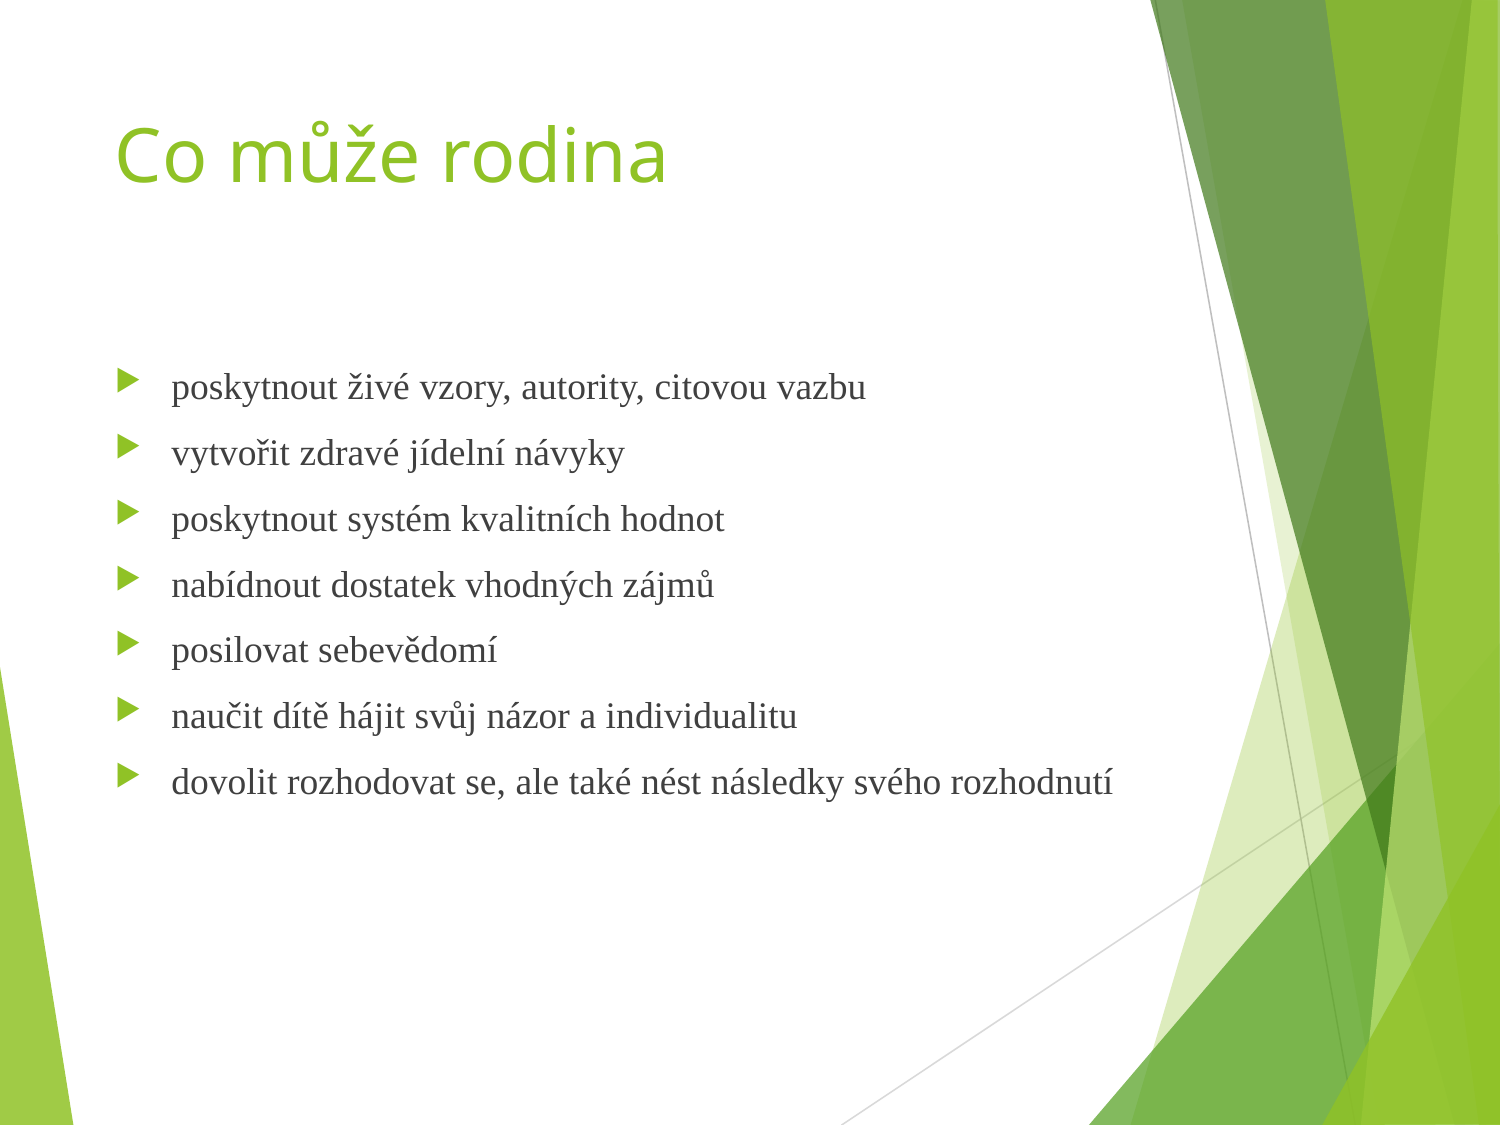

# Co může rodina
poskytnout živé vzory, autority, citovou vazbu
vytvořit zdravé jídelní návyky
poskytnout systém kvalitních hodnot
nabídnout dostatek vhodných zájmů
posilovat sebevědomí
naučit dítě hájit svůj názor a individualitu
dovolit rozhodovat se, ale také nést následky svého rozhodnutí